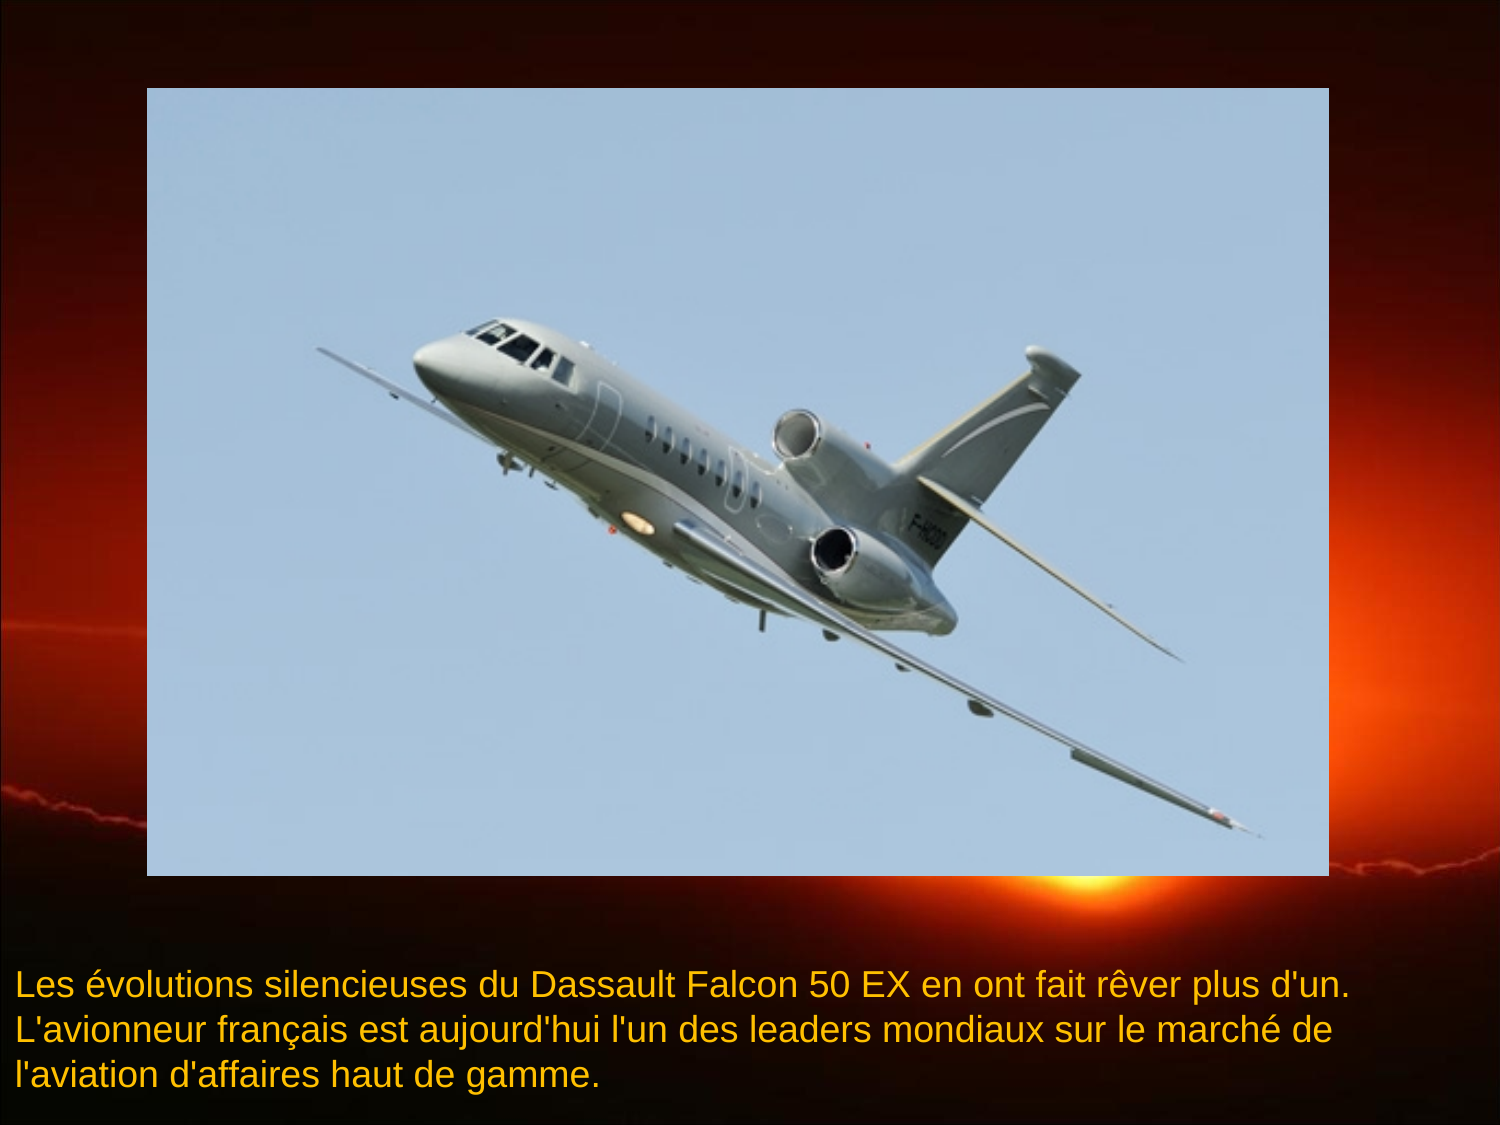

Les évolutions silencieuses du Dassault Falcon 50 EX en ont fait rêver plus d'un. L'avionneur français est aujourd'hui l'un des leaders mondiaux sur le marché de l'aviation d'affaires haut de gamme.